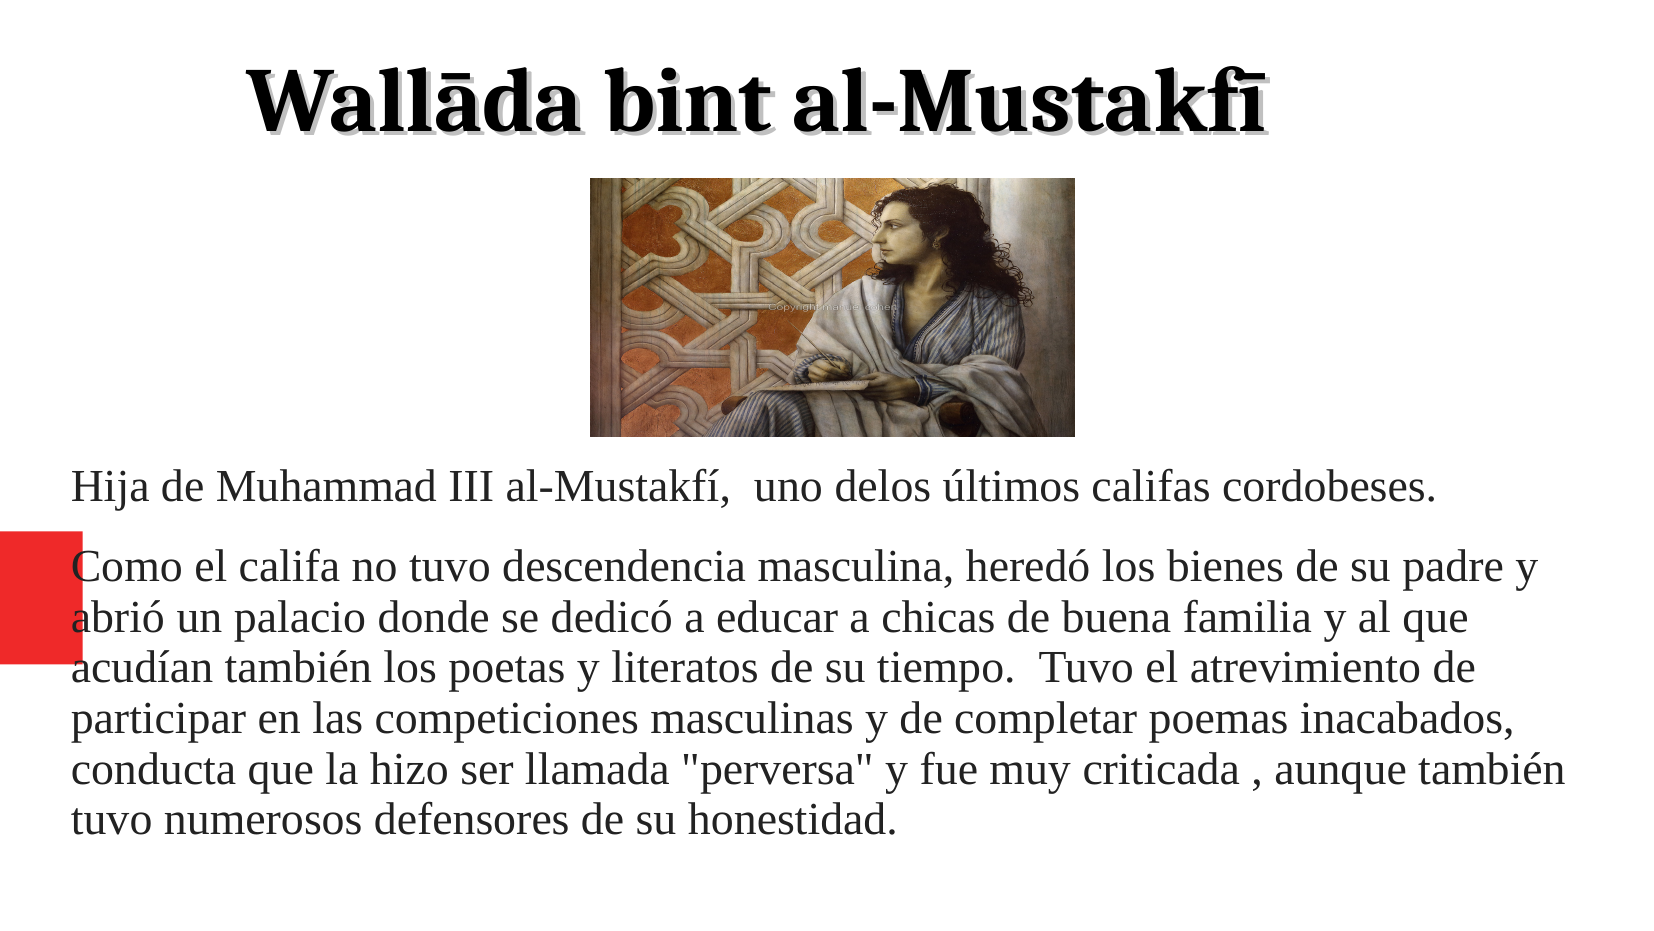

# Wallāda bint al-Mustakfī
Hija de Muhammad III al-Mustakfí, uno delos últimos califas cordobeses.
Como el califa no tuvo descendencia masculina, heredó los bienes de su padre y abrió un palacio donde se dedicó a educar a chicas de buena familia y al que acudían también los poetas y literatos de su tiempo.  Tuvo el atrevimiento de participar en las competiciones masculinas y de completar poemas inacabados, conducta que la hizo ser llamada "perversa" y fue muy criticada , aunque también tuvo numerosos defensores de su honestidad.